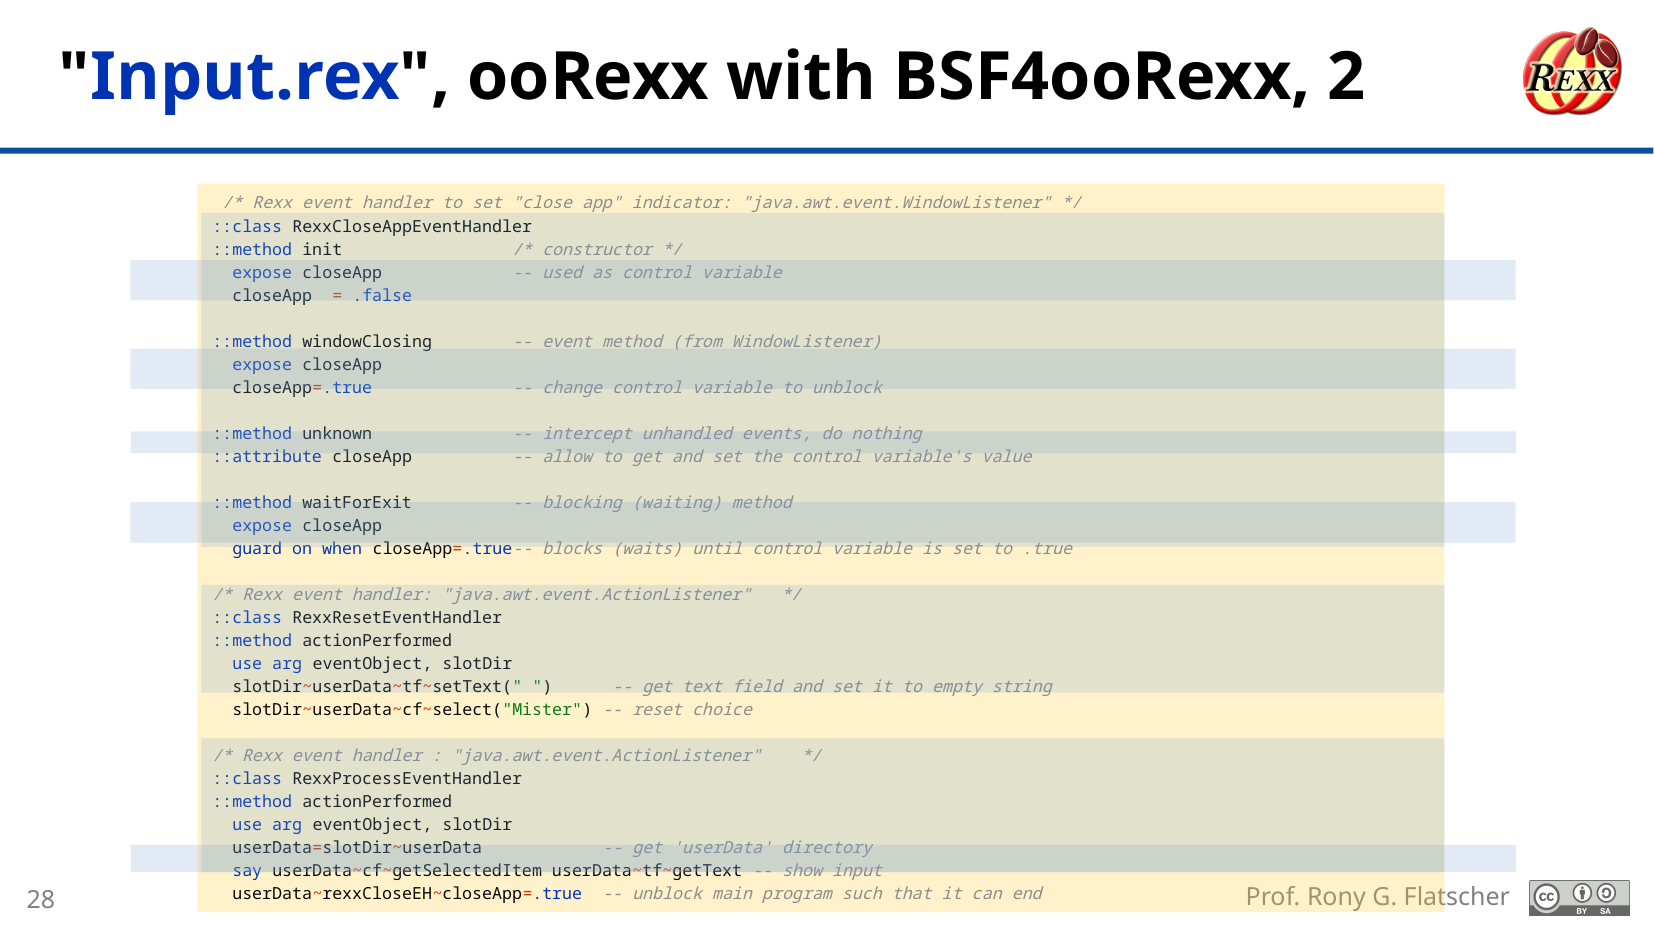

# "Input.rex", ooRexx with BSF4ooRexx, 2
 /* Rexx event handler to set "close app" indicator: "java.awt.event.WindowListener" */
::class RexxCloseAppEventHandler
::method init /* constructor */
 expose closeApp -- used as control variable
 closeApp = .false
::method windowClosing -- event method (from WindowListener)
 expose closeApp
 closeApp=.true -- change control variable to unblock
::method unknown -- intercept unhandled events, do nothing
::attribute closeApp -- allow to get and set the control variable's value
::method waitForExit -- blocking (waiting) method
 expose closeApp
 guard on when closeApp=.true-- blocks (waits) until control variable is set to .true
/* Rexx event handler: "java.awt.event.ActionListener" */
::class RexxResetEventHandler
::method actionPerformed
 use arg eventObject, slotDir
 slotDir~userData~tf~setText(" ") -- get text field and set it to empty string
 slotDir~userData~cf~select("Mister") -- reset choice
/* Rexx event handler : "java.awt.event.ActionListener" */
::class RexxProcessEventHandler
::method actionPerformed
 use arg eventObject, slotDir
 userData=slotDir~userData -- get 'userData' directory
 say userData~cf~getSelectedItem userData~tf~getText -- show input
 userData~rexxCloseEH~closeApp=.true -- unblock main program such that it can end